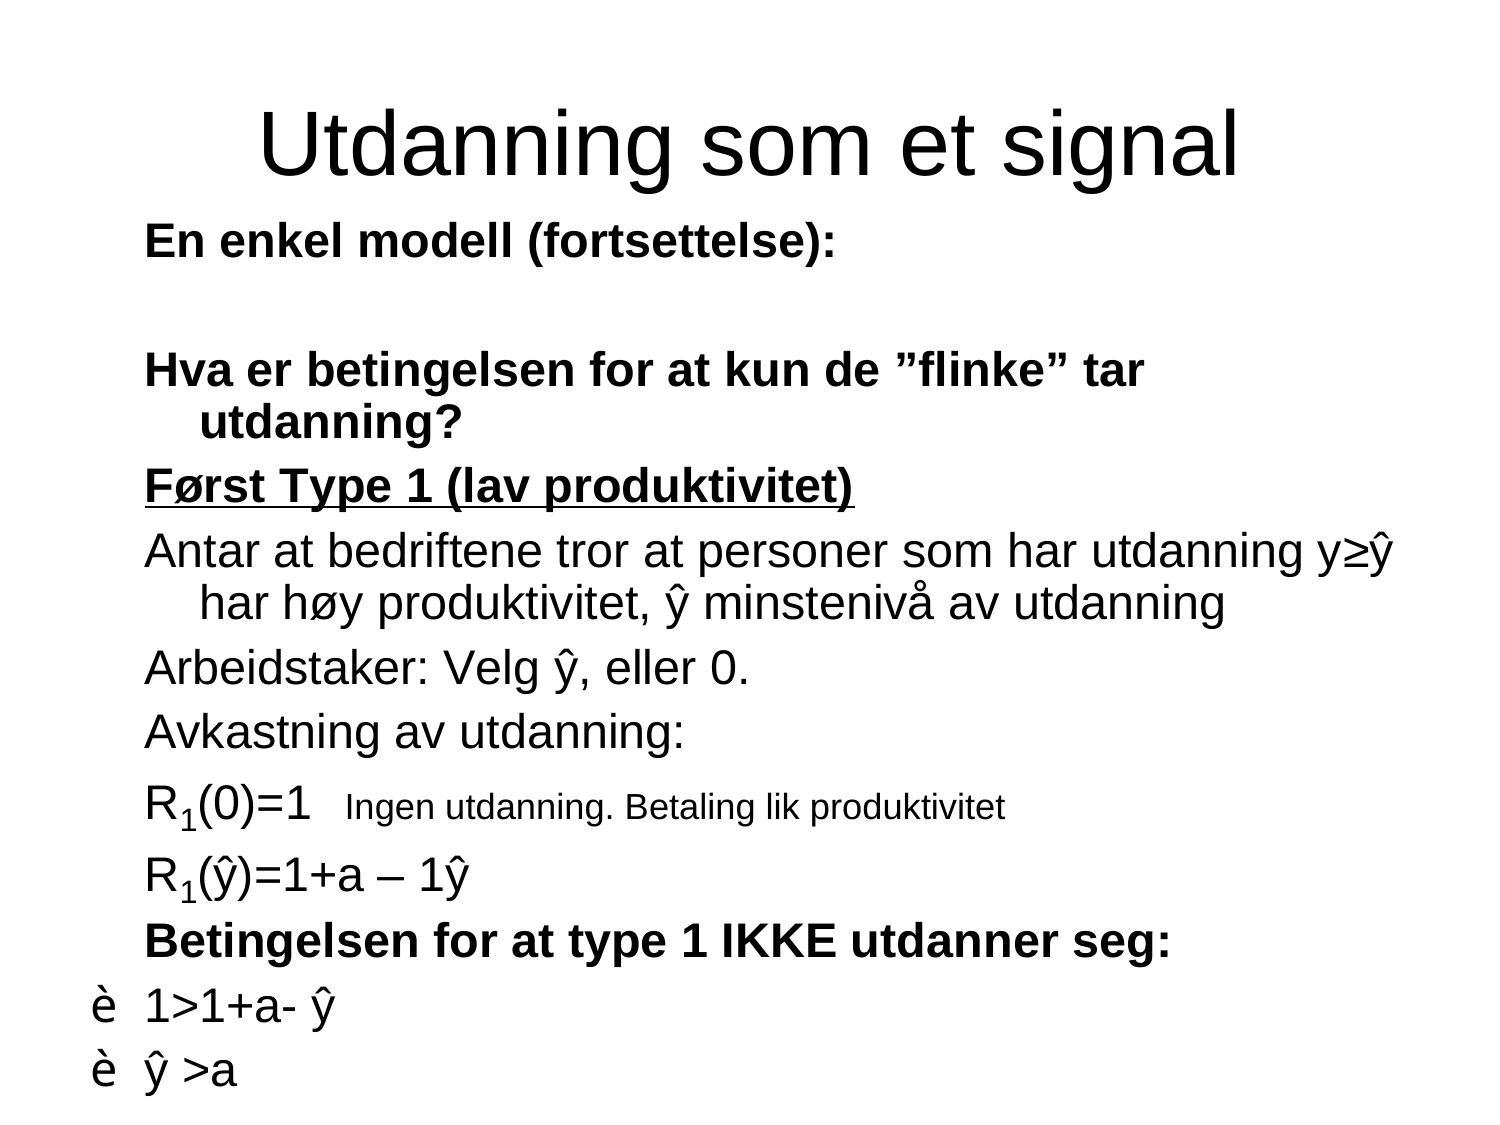

# Utdanning som et signal
En enkel modell (fortsettelse):
Hva er betingelsen for at kun de ”flinke” tar utdanning?
Først Type 1 (lav produktivitet)
Antar at bedriftene tror at personer som har utdanning y≥ŷ har høy produktivitet, ŷ minstenivå av utdanning
Arbeidstaker: Velg ŷ, eller 0.
Avkastning av utdanning:
R1(0)=1		Ingen utdanning. Betaling lik produktivitet
R1(ŷ)=1+a – 1ŷ
Betingelsen for at type 1 IKKE utdanner seg:
1>1+a- ŷ
ŷ >a